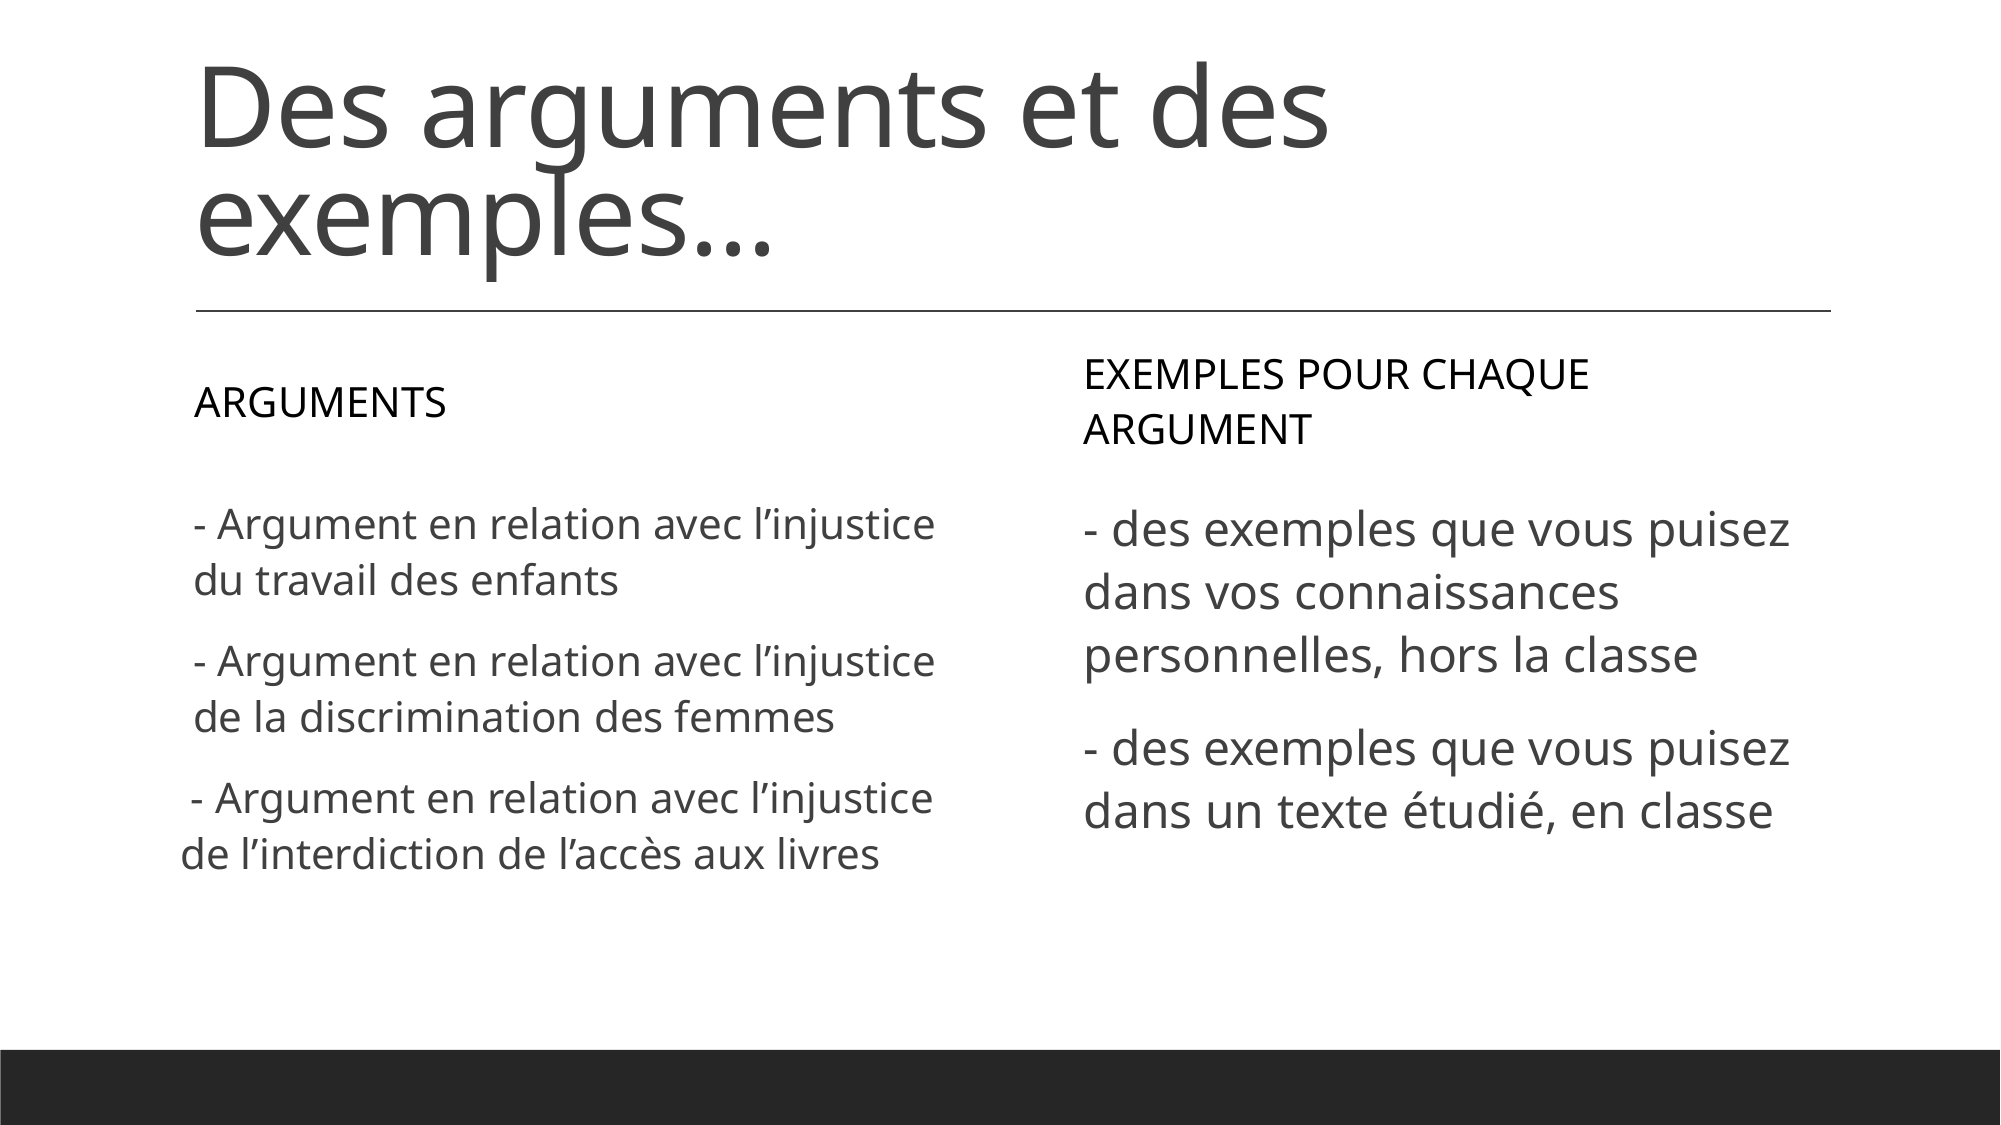

Des arguments et des exemples...
Arguments
Exemples pour chaque argument
- Argument en relation avec l’injustice du travail des enfants
- Argument en relation avec l’injustice de la discrimination des femmes
 - Argument en relation avec l’injustice de l’interdiction de l’accès aux livres
- des exemples que vous puisez dans vos connaissances personnelles, hors la classe
- des exemples que vous puisez dans un texte étudié, en classe